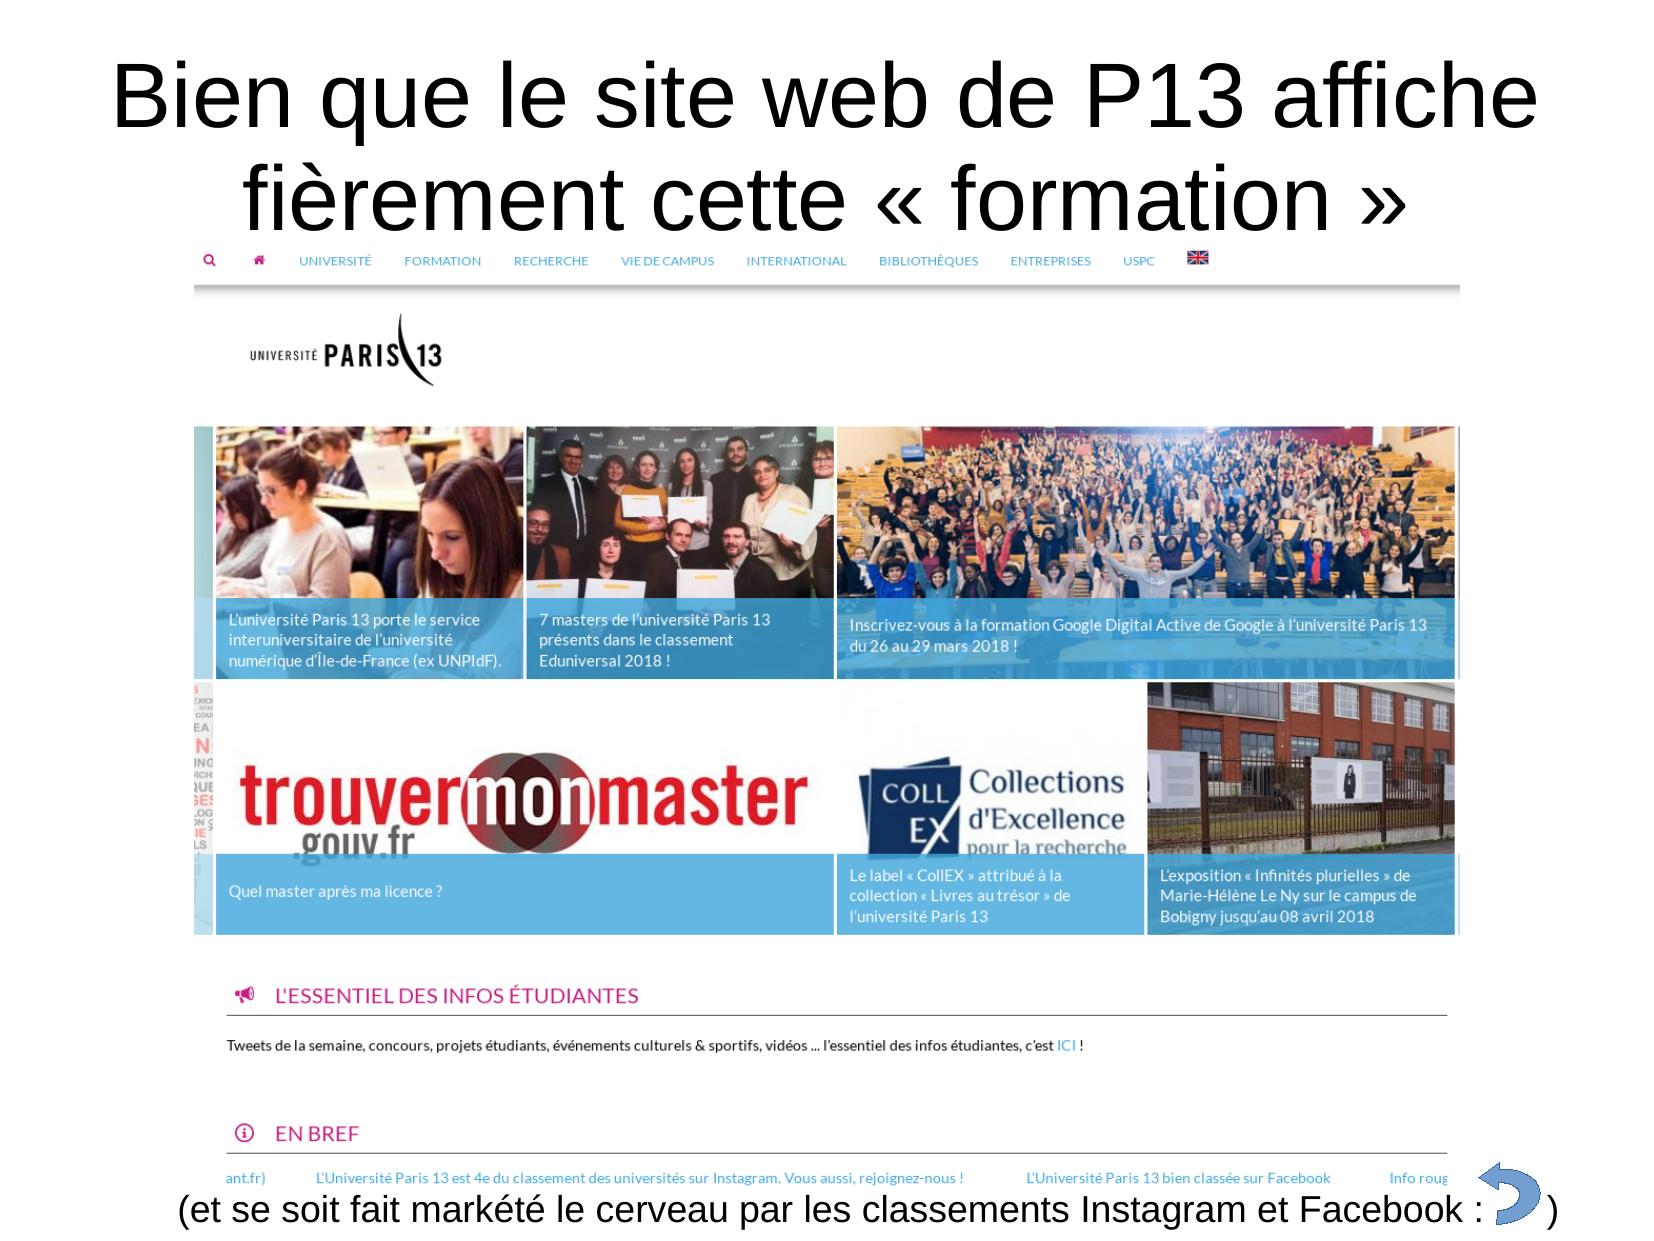

# Bien que le site web de P13 affiche fièrement cette « formation »
(et se soit fait markété le cerveau par les classements Instagram et Facebook : )